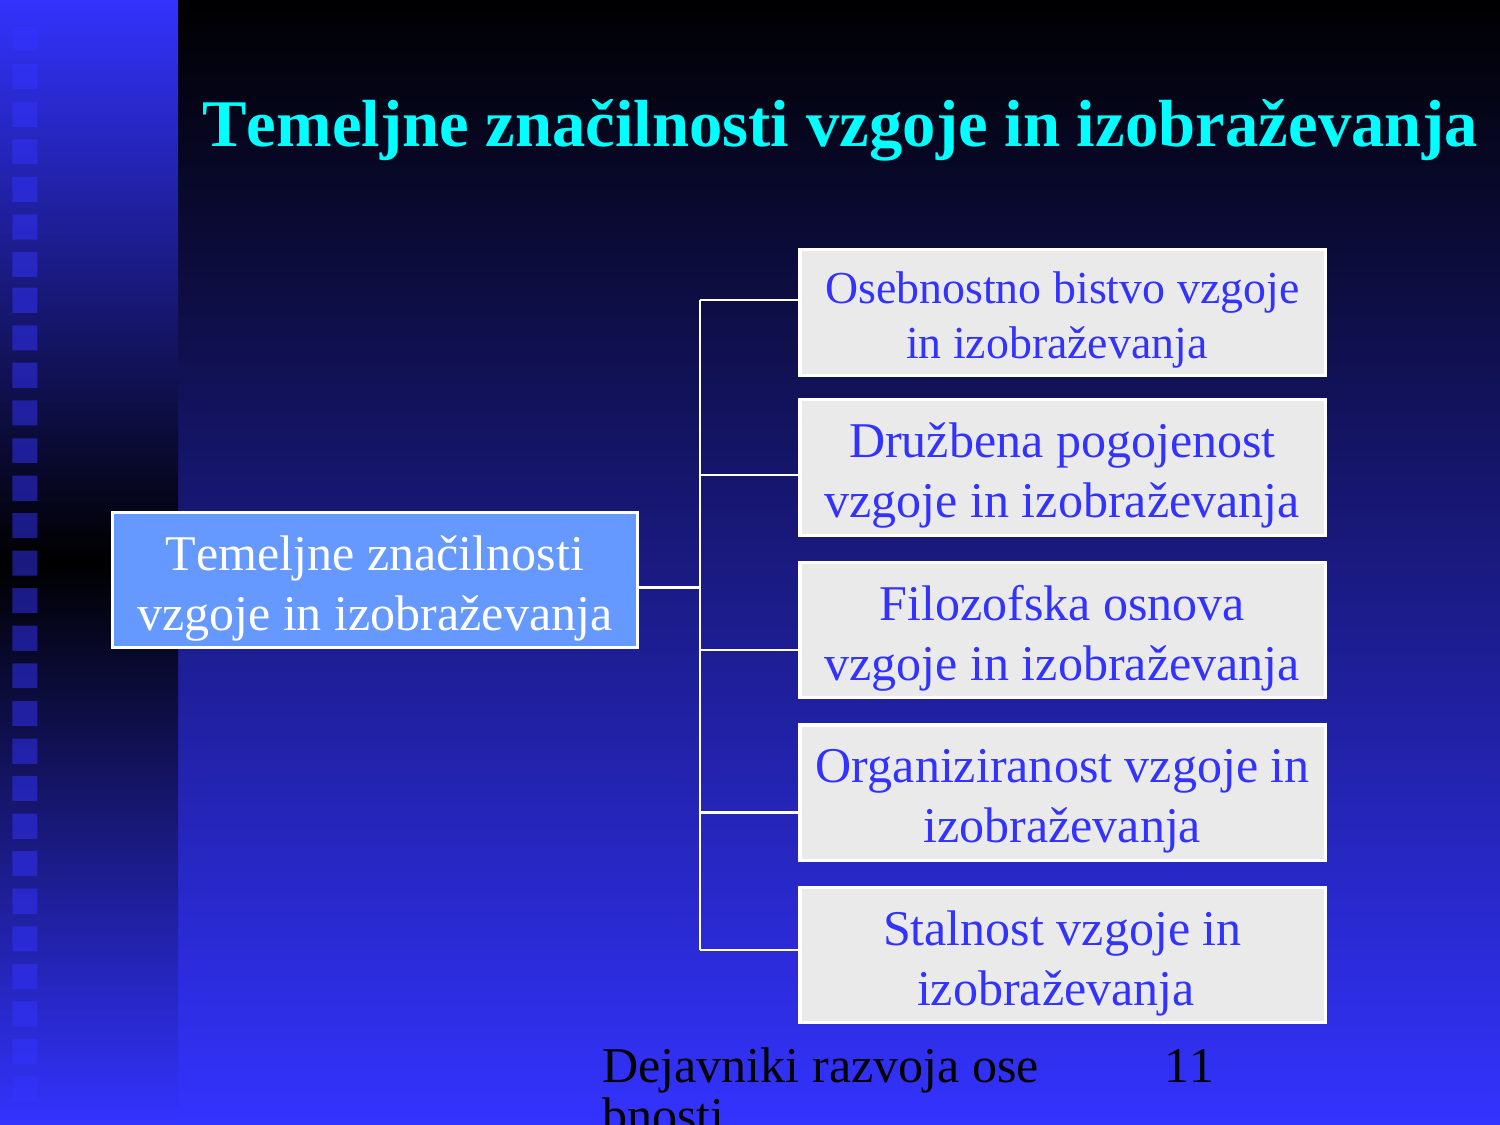

# Temeljne značilnosti vzgoje in izobraževanja
Osebnostno bistvo vzgoje in izobraževanja
Družbena pogojenost vzgoje in izobraževanja
Temeljne značilnosti vzgoje in izobraževanja
Filozofska osnova vzgoje in izobraževanja
Organiziranost vzgoje in izobraževanja
Stalnost vzgoje in izobraževanja
Dejavniki razvoja osebnosti
11